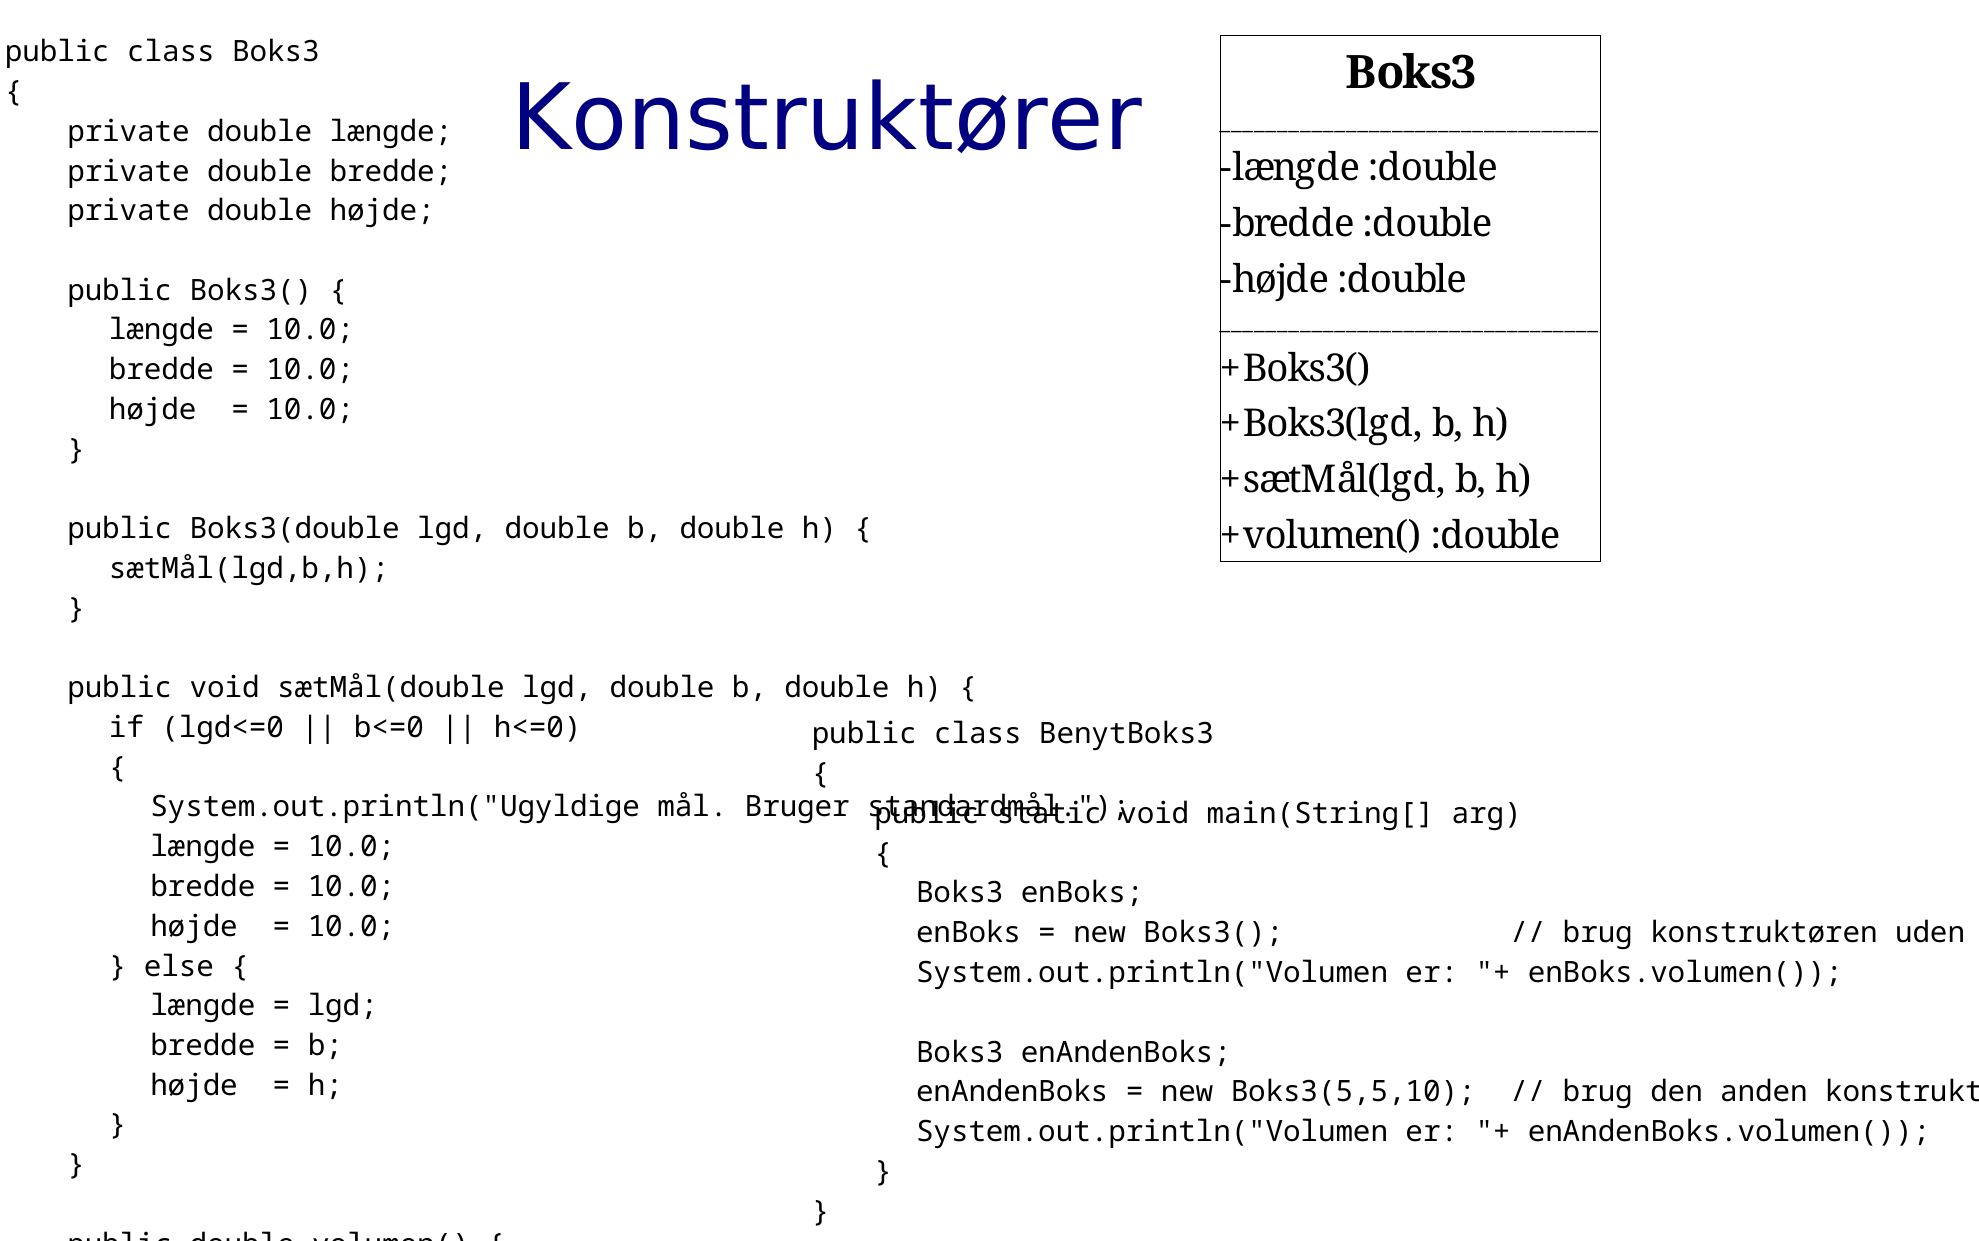

# Konstruktører
public class Boks3
{
	private double længde;
	private double bredde;
	private double højde;
	public Boks3() {
		længde = 10.0;
		bredde = 10.0;
		højde = 10.0;
	}
	public Boks3(double lgd, double b, double h) {
		sætMål(lgd,b,h);
	}
	public void sætMål(double lgd, double b, double h) {
		if (lgd<=0 || b<=0 || h<=0)
		{
 			System.out.println("Ugyldige mål. Bruger standardmål.");
			længde = 10.0;
			bredde = 10.0;
			højde = 10.0;
		} else {
			længde = lgd;
			bredde = b;
			højde = h;
		}
	}
	public double volumen() {
		double vol = længde*bredde*højde ;
		return vol;
	}
}
public class BenytBoks3
{
	public static void main(String[] arg)
	{
		Boks3 enBoks;
		enBoks = new Boks3(); // brug konstruktøren uden parametre
		System.out.println("Volumen er: "+ enBoks.volumen());
		Boks3 enAndenBoks;
		enAndenBoks = new Boks3(5,5,10); // brug den anden konstruktør
		System.out.println("Volumen er: "+ enAndenBoks.volumen());
	}
}
Volumen er: 1000.0
Volumen er: 250.0